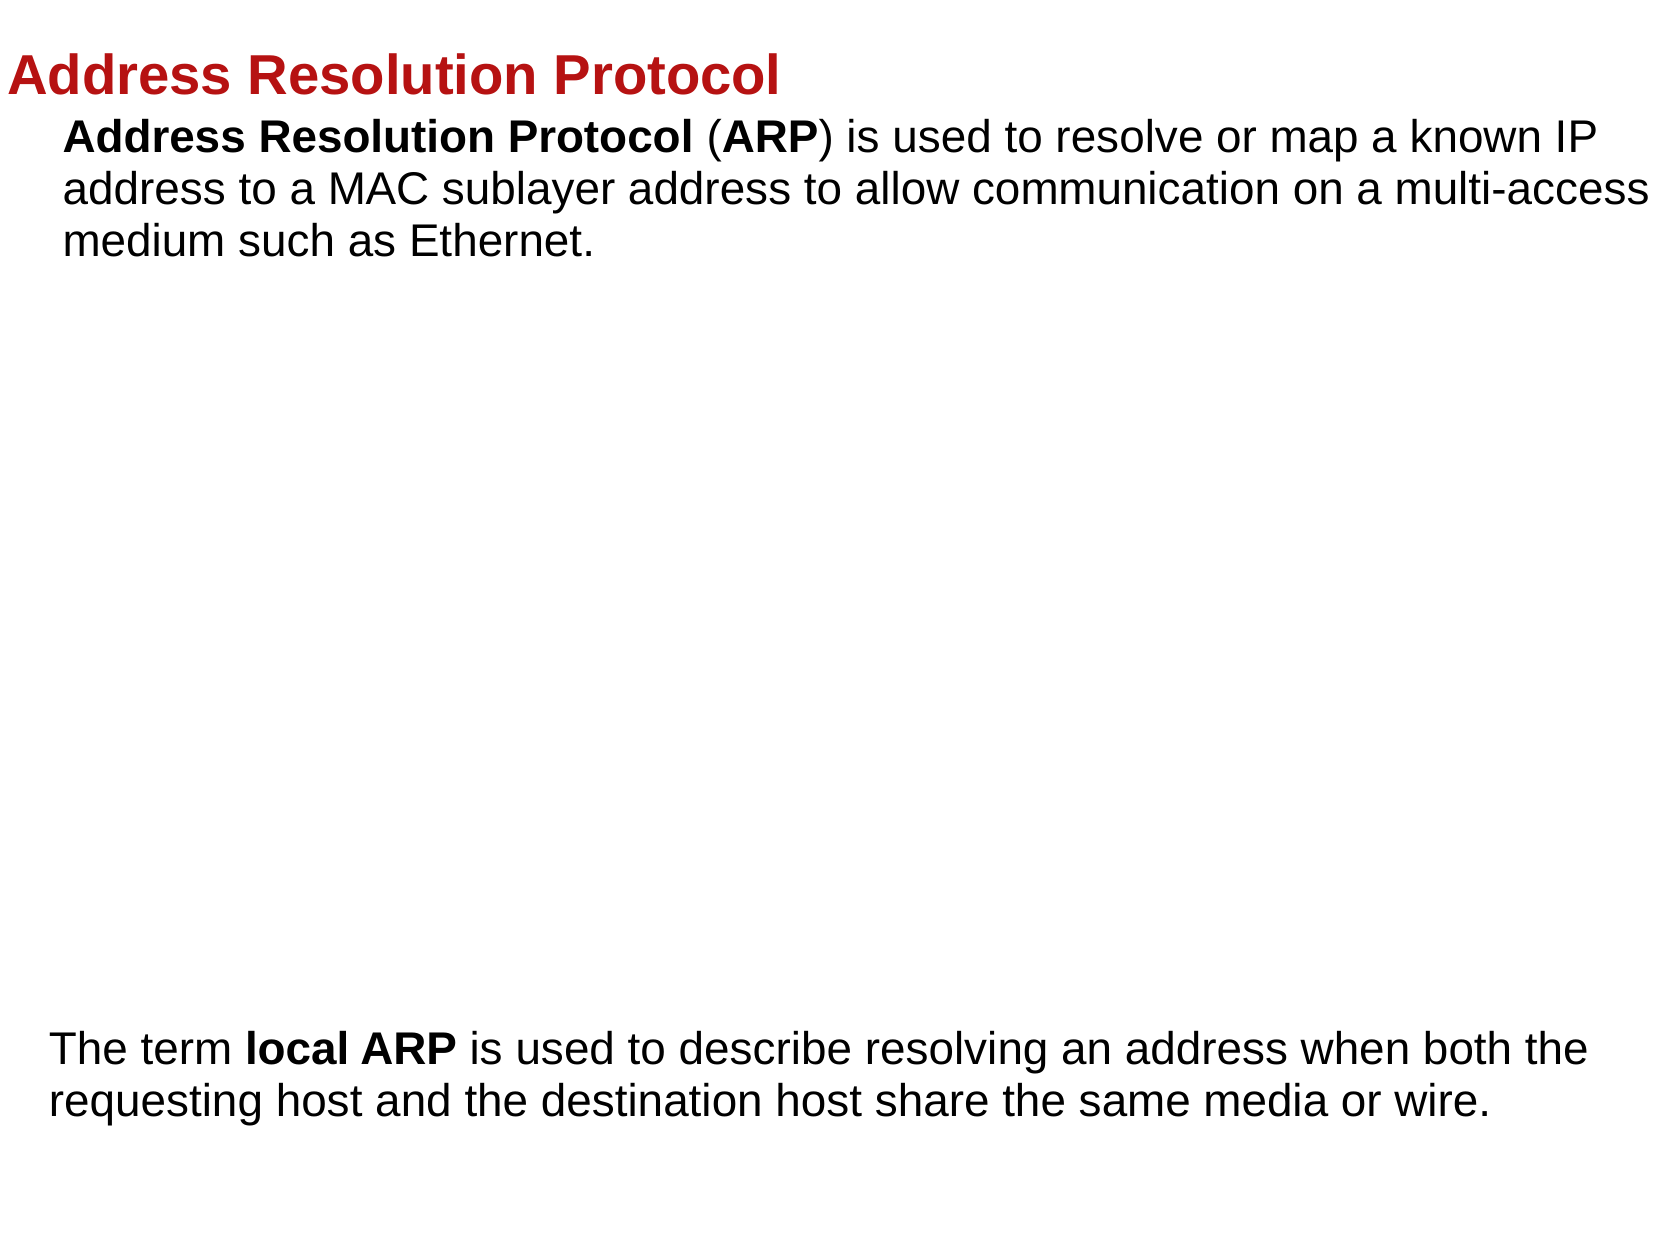

Address Resolution Protocol
Address Resolution Protocol (ARP) is used to resolve or map a known IP address to a MAC sublayer address to allow communication on a multi-access medium such as Ethernet.
The term local ARP is used to describe resolving an address when both the requesting host and the destination host share the same media or wire.